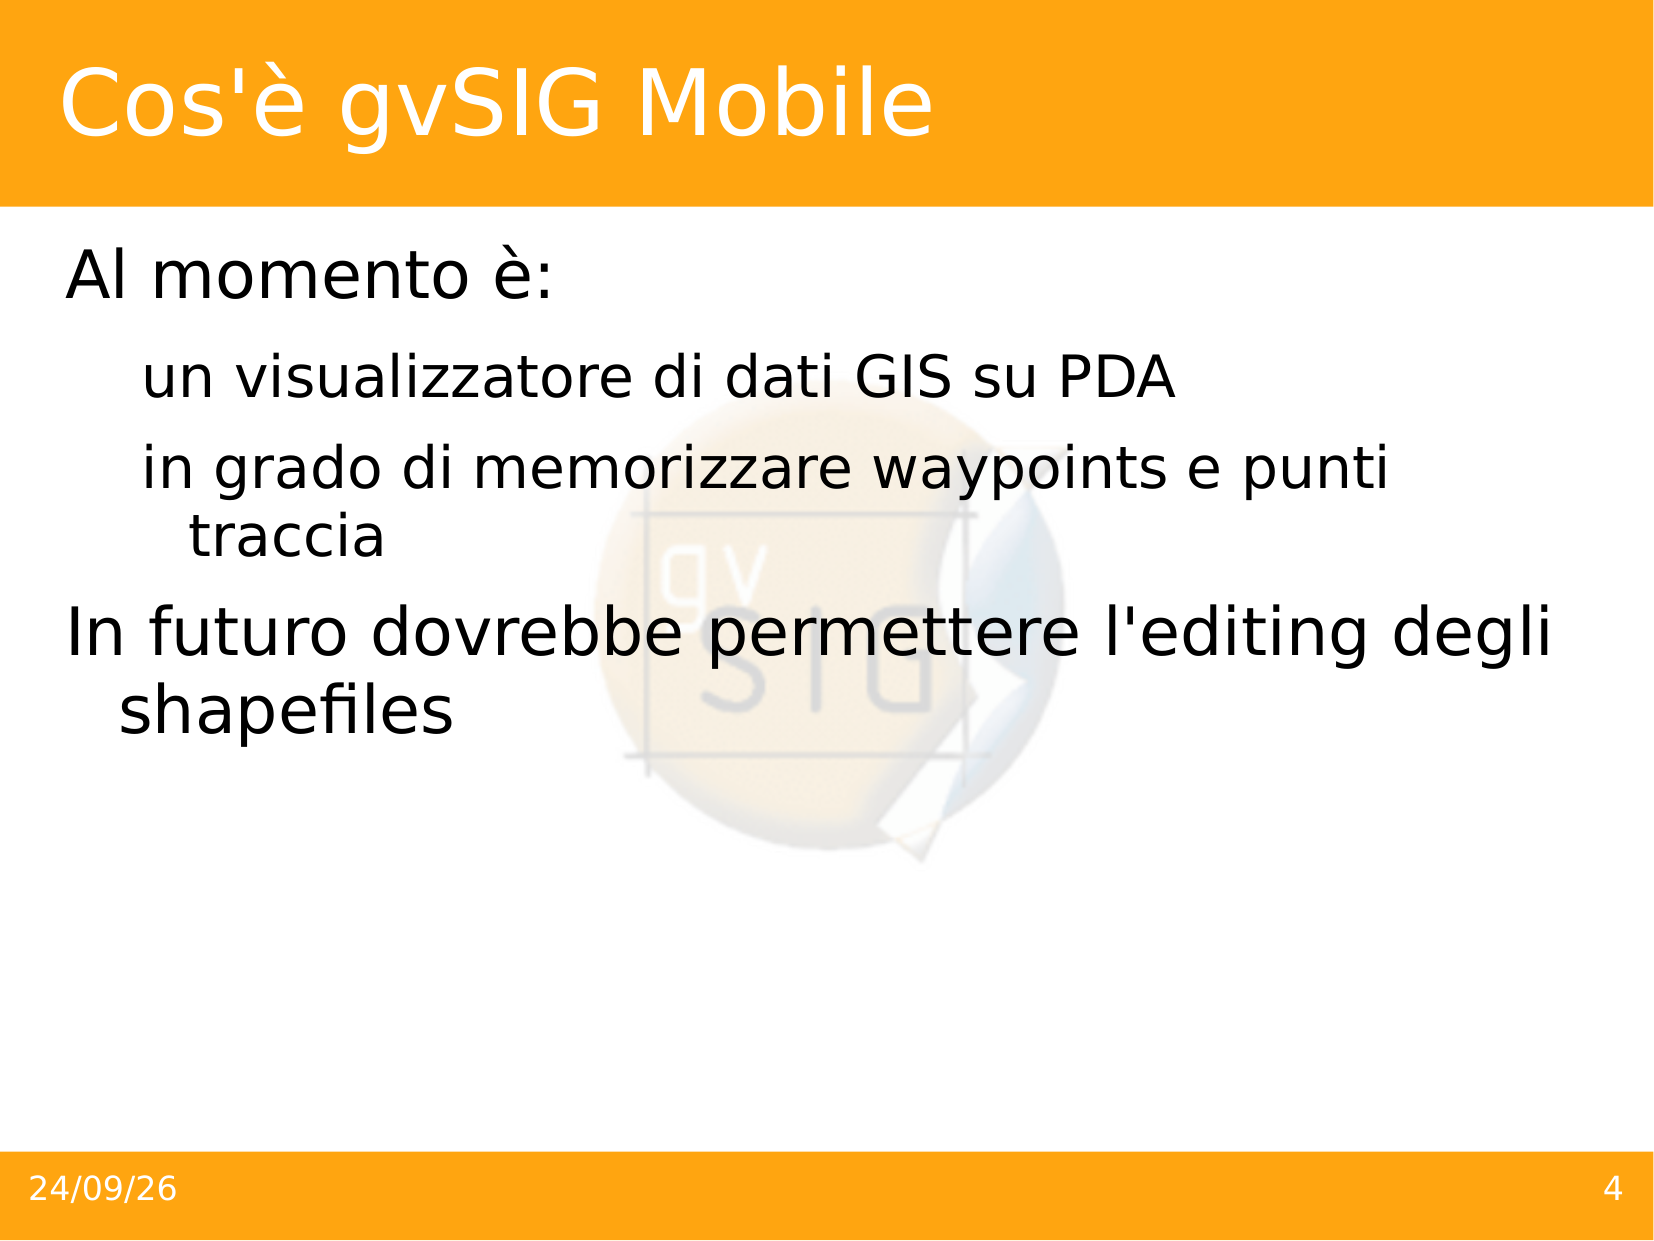

# Cos'è gvSIG Mobile
Al momento è:
un visualizzatore di dati GIS su PDA
in grado di memorizzare waypoints e punti traccia
In futuro dovrebbe permettere l'editing degli shapefiles
4